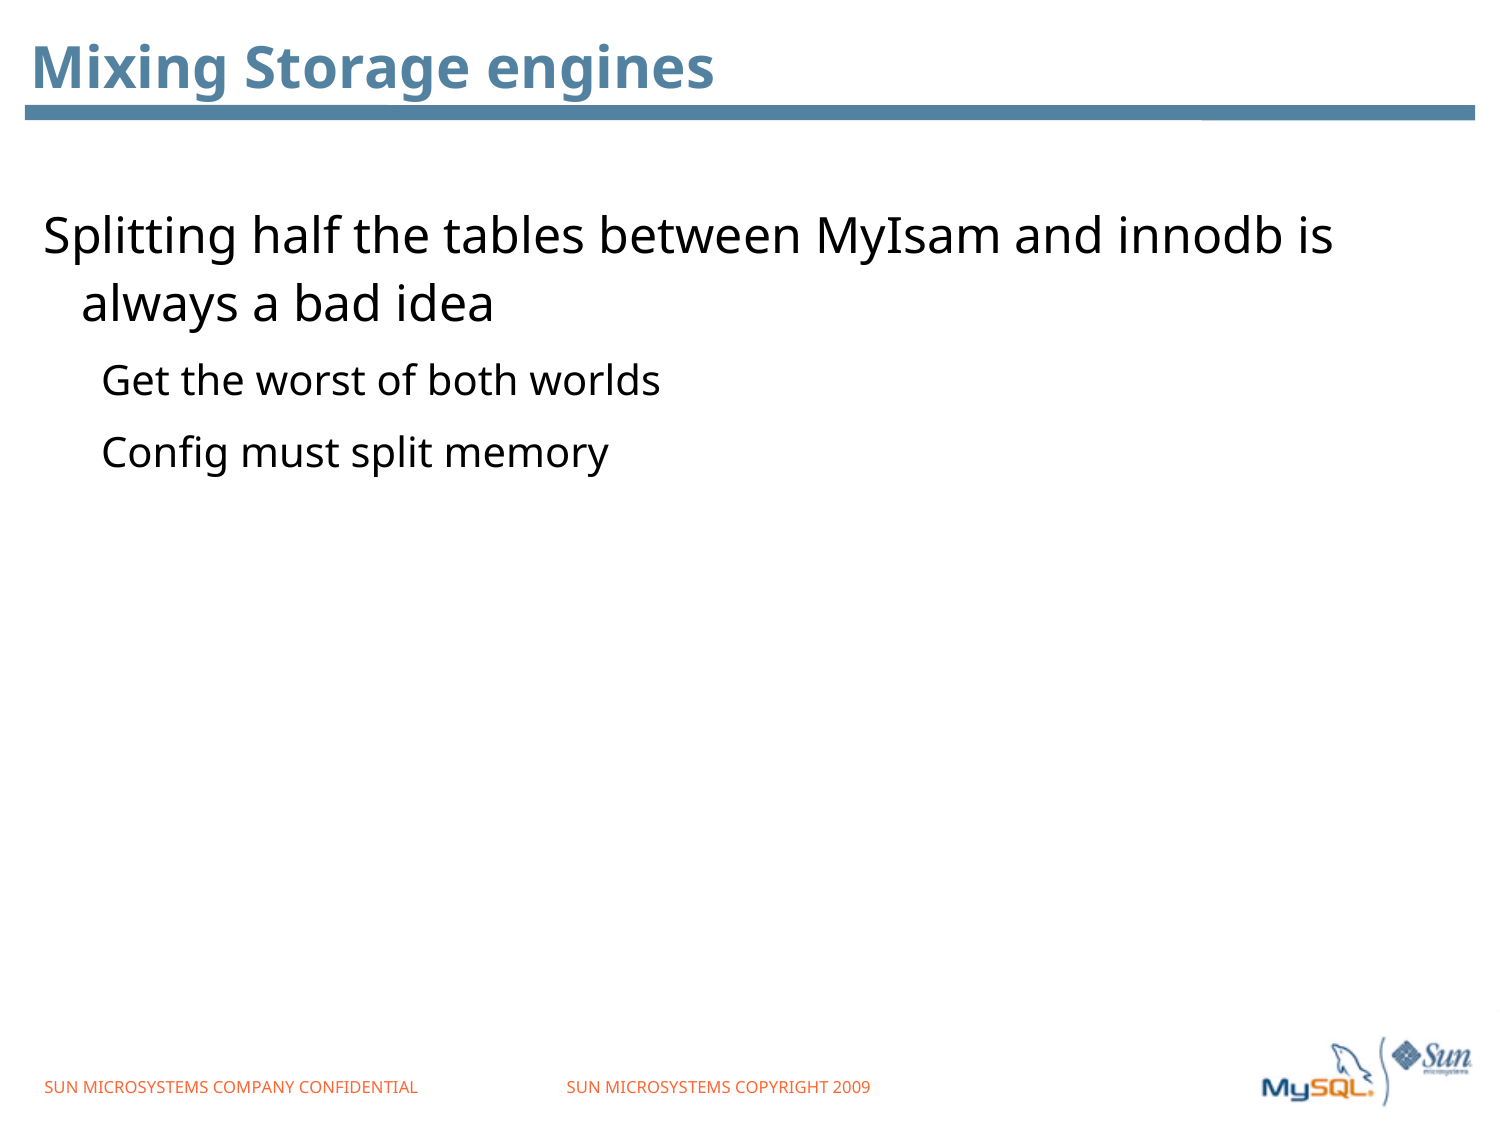

# Mixing Storage engines
Splitting half the tables between MyIsam and innodb is always a bad idea
Get the worst of both worlds
Config must split memory